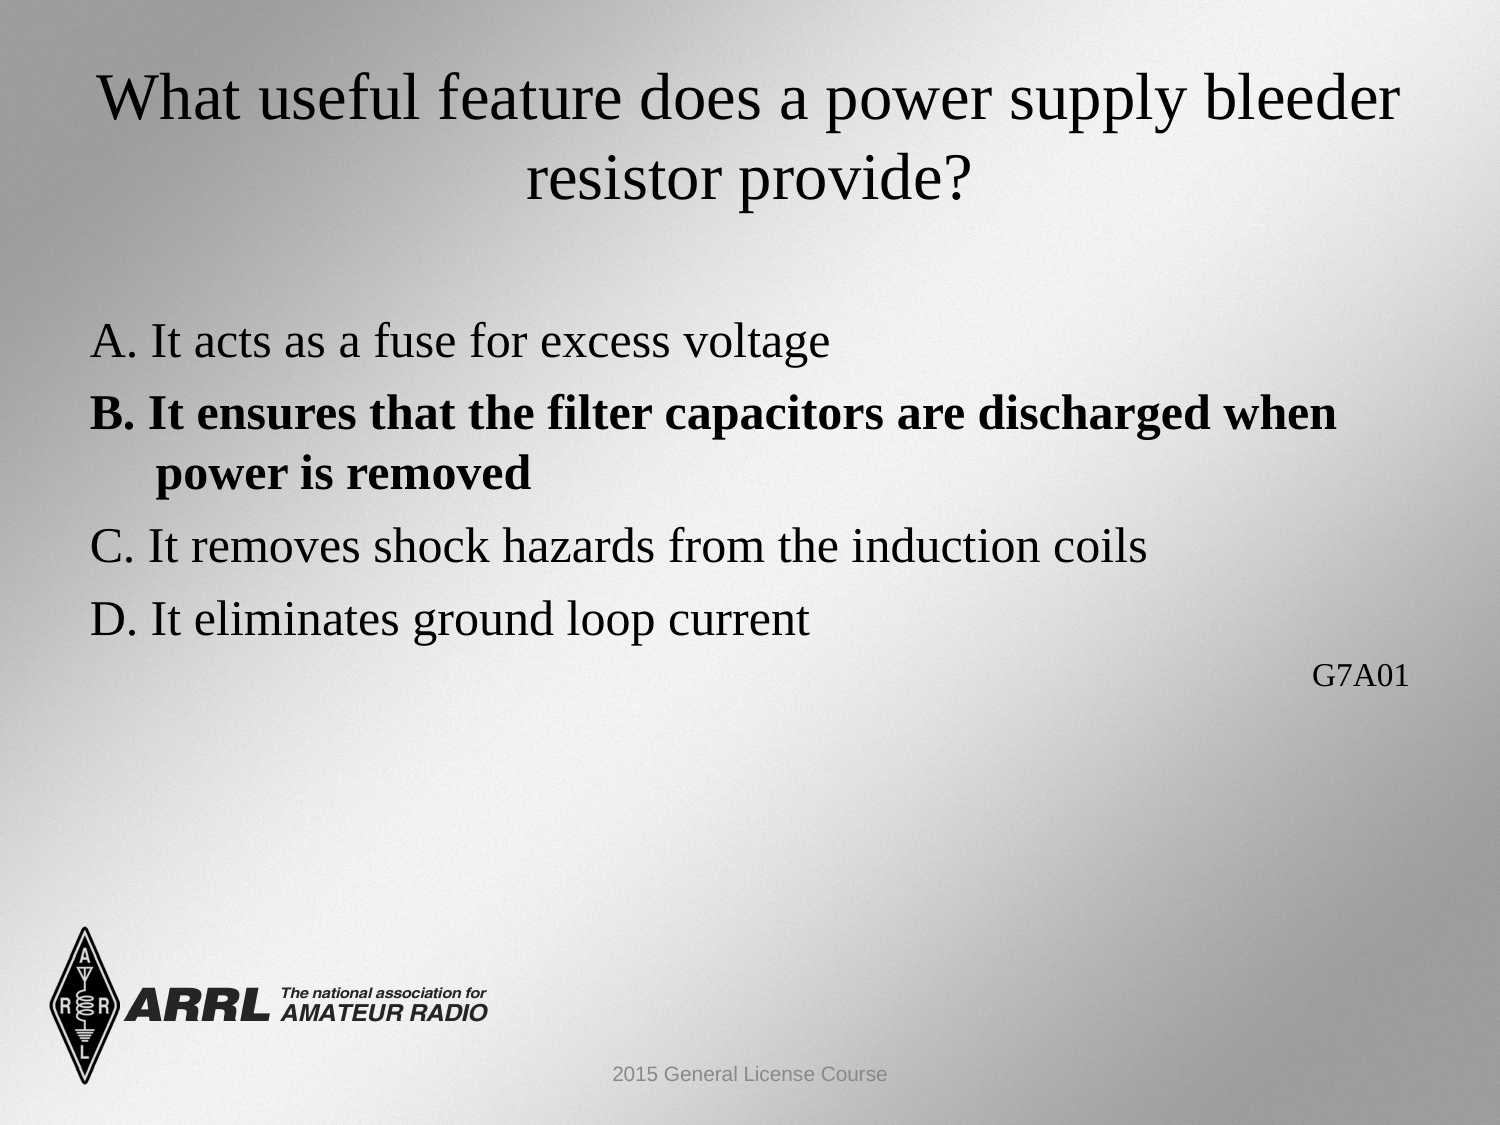

# What useful feature does a power supply bleeder resistor provide?
A. It acts as a fuse for excess voltage
B. It ensures that the filter capacitors are discharged when power is removed
C. It removes shock hazards from the induction coils
D. It eliminates ground loop current
 G7A01
2015 General License Course